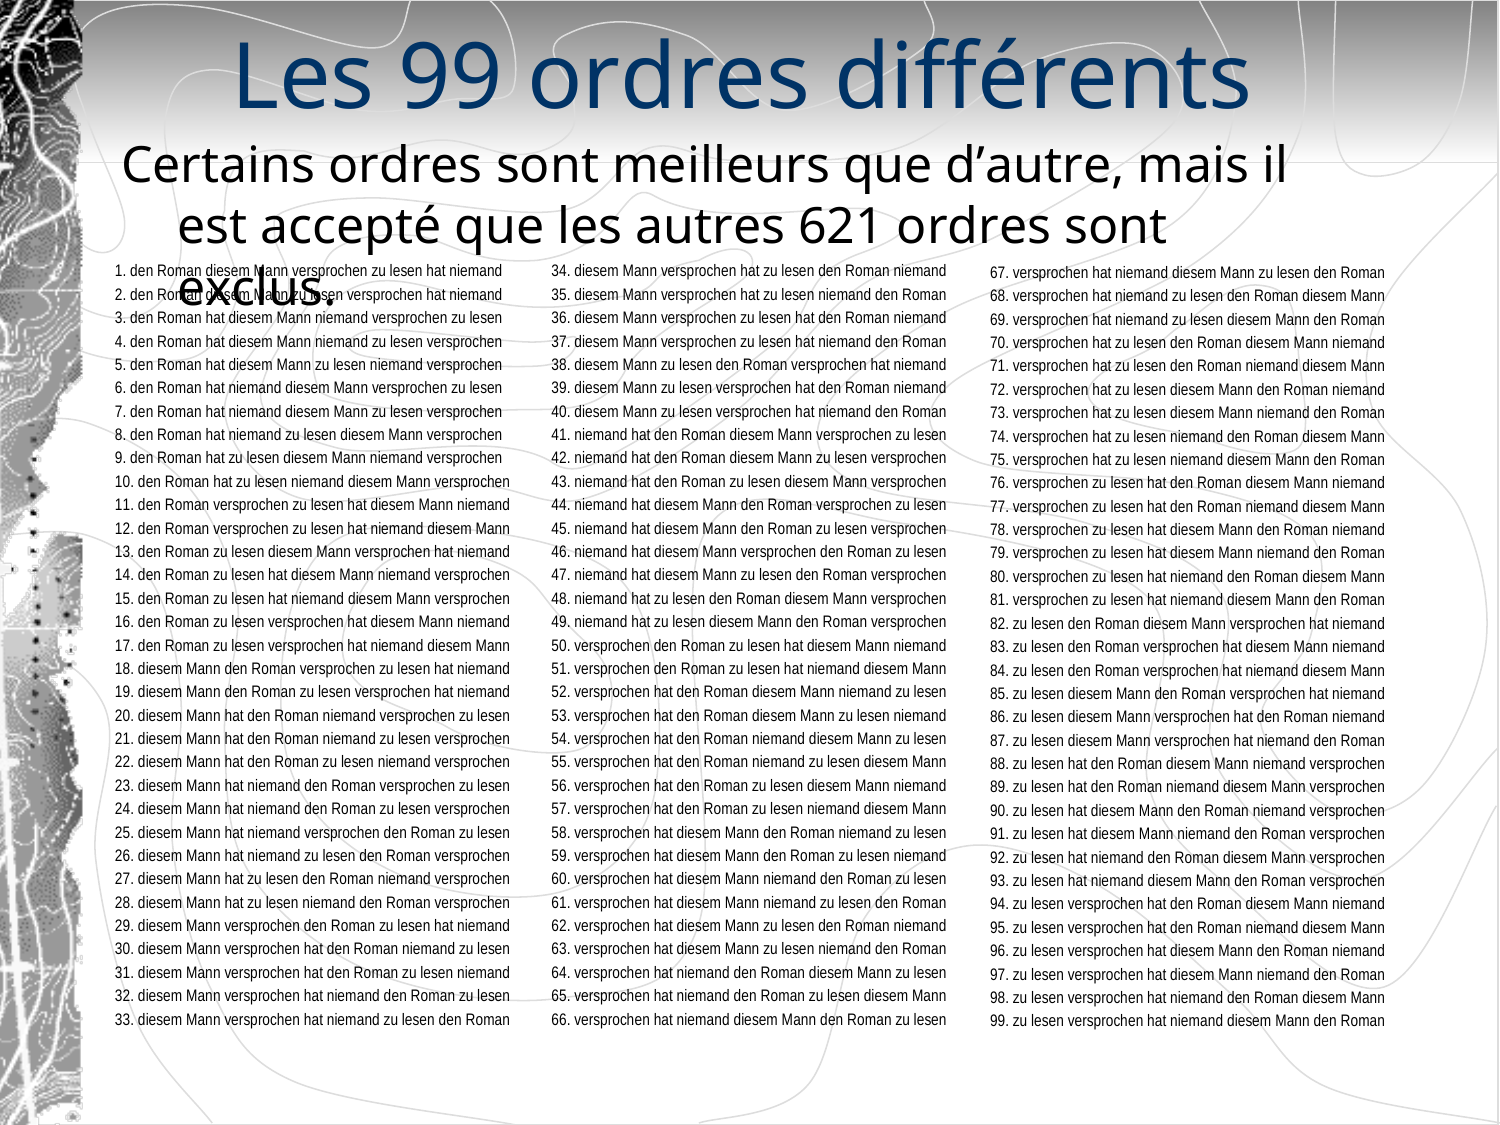

# Les 99 ordres différents
Certains ordres sont meilleurs que d’autre, mais il est accepté que les autres 621 ordres sont exclus.
1. den Roman diesem Mann versprochen zu lesen hat niemand
2. den Roman diesem Mann zu lesen versprochen hat niemand
3. den Roman hat diesem Mann niemand versprochen zu lesen
4. den Roman hat diesem Mann niemand zu lesen versprochen
5. den Roman hat diesem Mann zu lesen niemand versprochen
6. den Roman hat niemand diesem Mann versprochen zu lesen
7. den Roman hat niemand diesem Mann zu lesen versprochen
8. den Roman hat niemand zu lesen diesem Mann versprochen
9. den Roman hat zu lesen diesem Mann niemand versprochen
10. den Roman hat zu lesen niemand diesem Mann versprochen
11. den Roman versprochen zu lesen hat diesem Mann niemand
12. den Roman versprochen zu lesen hat niemand diesem Mann
13. den Roman zu lesen diesem Mann versprochen hat niemand
14. den Roman zu lesen hat diesem Mann niemand versprochen
15. den Roman zu lesen hat niemand diesem Mann versprochen
16. den Roman zu lesen versprochen hat diesem Mann niemand
17. den Roman zu lesen versprochen hat niemand diesem Mann
18. diesem Mann den Roman versprochen zu lesen hat niemand
19. diesem Mann den Roman zu lesen versprochen hat niemand
20. diesem Mann hat den Roman niemand versprochen zu lesen
21. diesem Mann hat den Roman niemand zu lesen versprochen
22. diesem Mann hat den Roman zu lesen niemand versprochen
23. diesem Mann hat niemand den Roman versprochen zu lesen
24. diesem Mann hat niemand den Roman zu lesen versprochen
25. diesem Mann hat niemand versprochen den Roman zu lesen
26. diesem Mann hat niemand zu lesen den Roman versprochen
27. diesem Mann hat zu lesen den Roman niemand versprochen
28. diesem Mann hat zu lesen niemand den Roman versprochen
29. diesem Mann versprochen den Roman zu lesen hat niemand
30. diesem Mann versprochen hat den Roman niemand zu lesen
31. diesem Mann versprochen hat den Roman zu lesen niemand
32. diesem Mann versprochen hat niemand den Roman zu lesen
33. diesem Mann versprochen hat niemand zu lesen den Roman
34. diesem Mann versprochen hat zu lesen den Roman niemand
35. diesem Mann versprochen hat zu lesen niemand den Roman
36. diesem Mann versprochen zu lesen hat den Roman niemand
37. diesem Mann versprochen zu lesen hat niemand den Roman
38. diesem Mann zu lesen den Roman versprochen hat niemand
39. diesem Mann zu lesen versprochen hat den Roman niemand
40. diesem Mann zu lesen versprochen hat niemand den Roman
41. niemand hat den Roman diesem Mann versprochen zu lesen
42. niemand hat den Roman diesem Mann zu lesen versprochen
43. niemand hat den Roman zu lesen diesem Mann versprochen
44. niemand hat diesem Mann den Roman versprochen zu lesen
45. niemand hat diesem Mann den Roman zu lesen versprochen
46. niemand hat diesem Mann versprochen den Roman zu lesen
47. niemand hat diesem Mann zu lesen den Roman versprochen
48. niemand hat zu lesen den Roman diesem Mann versprochen
49. niemand hat zu lesen diesem Mann den Roman versprochen
50. versprochen den Roman zu lesen hat diesem Mann niemand
51. versprochen den Roman zu lesen hat niemand diesem Mann
52. versprochen hat den Roman diesem Mann niemand zu lesen
53. versprochen hat den Roman diesem Mann zu lesen niemand
54. versprochen hat den Roman niemand diesem Mann zu lesen
55. versprochen hat den Roman niemand zu lesen diesem Mann
56. versprochen hat den Roman zu lesen diesem Mann niemand
57. versprochen hat den Roman zu lesen niemand diesem Mann
58. versprochen hat diesem Mann den Roman niemand zu lesen
59. versprochen hat diesem Mann den Roman zu lesen niemand
60. versprochen hat diesem Mann niemand den Roman zu lesen
61. versprochen hat diesem Mann niemand zu lesen den Roman
62. versprochen hat diesem Mann zu lesen den Roman niemand
63. versprochen hat diesem Mann zu lesen niemand den Roman
64. versprochen hat niemand den Roman diesem Mann zu lesen
65. versprochen hat niemand den Roman zu lesen diesem Mann
66. versprochen hat niemand diesem Mann den Roman zu lesen
67. versprochen hat niemand diesem Mann zu lesen den Roman
68. versprochen hat niemand zu lesen den Roman diesem Mann
69. versprochen hat niemand zu lesen diesem Mann den Roman
70. versprochen hat zu lesen den Roman diesem Mann niemand
71. versprochen hat zu lesen den Roman niemand diesem Mann
72. versprochen hat zu lesen diesem Mann den Roman niemand
73. versprochen hat zu lesen diesem Mann niemand den Roman
74. versprochen hat zu lesen niemand den Roman diesem Mann
75. versprochen hat zu lesen niemand diesem Mann den Roman
76. versprochen zu lesen hat den Roman diesem Mann niemand
77. versprochen zu lesen hat den Roman niemand diesem Mann
78. versprochen zu lesen hat diesem Mann den Roman niemand
79. versprochen zu lesen hat diesem Mann niemand den Roman
80. versprochen zu lesen hat niemand den Roman diesem Mann
81. versprochen zu lesen hat niemand diesem Mann den Roman
82. zu lesen den Roman diesem Mann versprochen hat niemand
83. zu lesen den Roman versprochen hat diesem Mann niemand
84. zu lesen den Roman versprochen hat niemand diesem Mann
85. zu lesen diesem Mann den Roman versprochen hat niemand
86. zu lesen diesem Mann versprochen hat den Roman niemand
87. zu lesen diesem Mann versprochen hat niemand den Roman
88. zu lesen hat den Roman diesem Mann niemand versprochen
89. zu lesen hat den Roman niemand diesem Mann versprochen
90. zu lesen hat diesem Mann den Roman niemand versprochen
91. zu lesen hat diesem Mann niemand den Roman versprochen
92. zu lesen hat niemand den Roman diesem Mann versprochen
93. zu lesen hat niemand diesem Mann den Roman versprochen
94. zu lesen versprochen hat den Roman diesem Mann niemand
95. zu lesen versprochen hat den Roman niemand diesem Mann
96. zu lesen versprochen hat diesem Mann den Roman niemand
97. zu lesen versprochen hat diesem Mann niemand den Roman
98. zu lesen versprochen hat niemand den Roman diesem Mann
99. zu lesen versprochen hat niemand diesem Mann den Roman